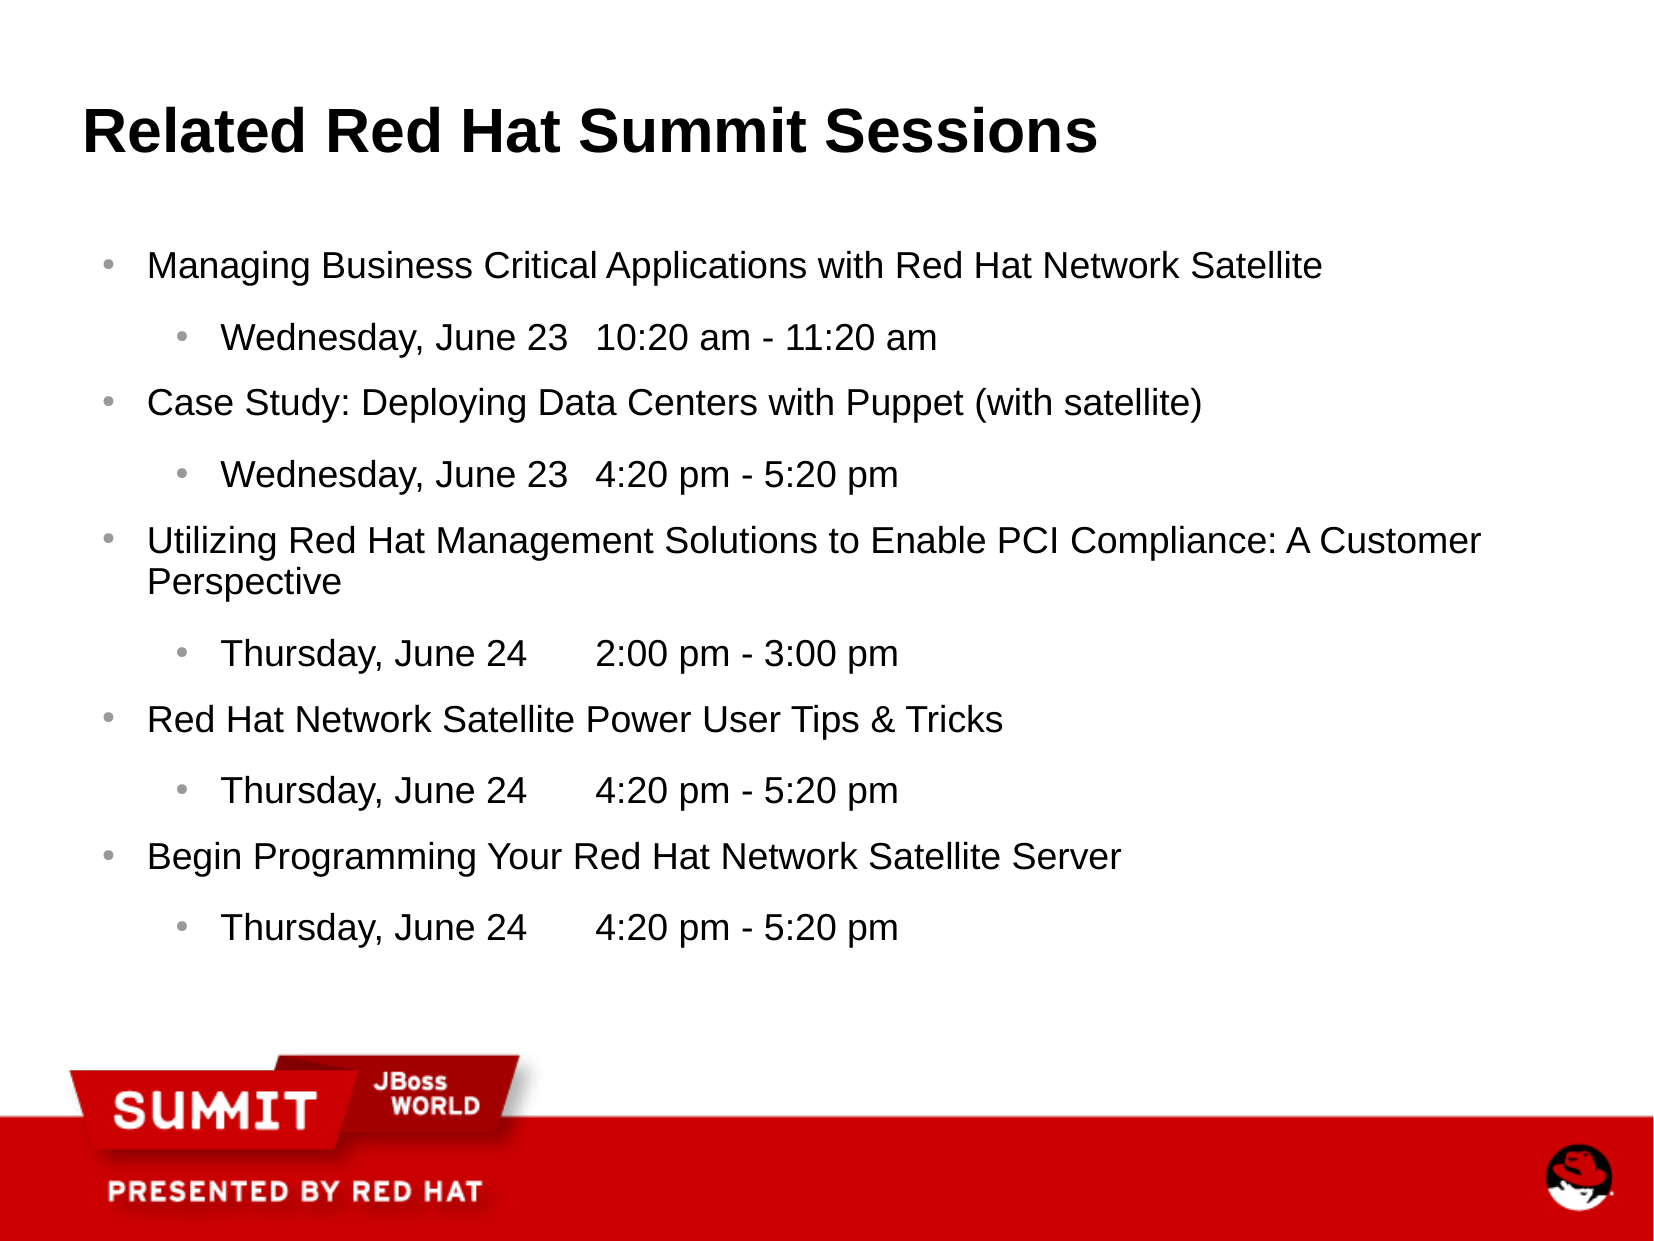

# Related Red Hat Summit Sessions
Managing Business Critical Applications with Red Hat Network Satellite
Wednesday, June 23 	10:20 am - 11:20 am
Case Study: Deploying Data Centers with Puppet (with satellite)
Wednesday, June 23 	4:20 pm - 5:20 pm
Utilizing Red Hat Management Solutions to Enable PCI Compliance: A Customer Perspective
Thursday, June 24 	2:00 pm - 3:00 pm
Red Hat Network Satellite Power User Tips & Tricks
Thursday, June 24 	4:20 pm - 5:20 pm
Begin Programming Your Red Hat Network Satellite Server
Thursday, June 24 	4:20 pm - 5:20 pm